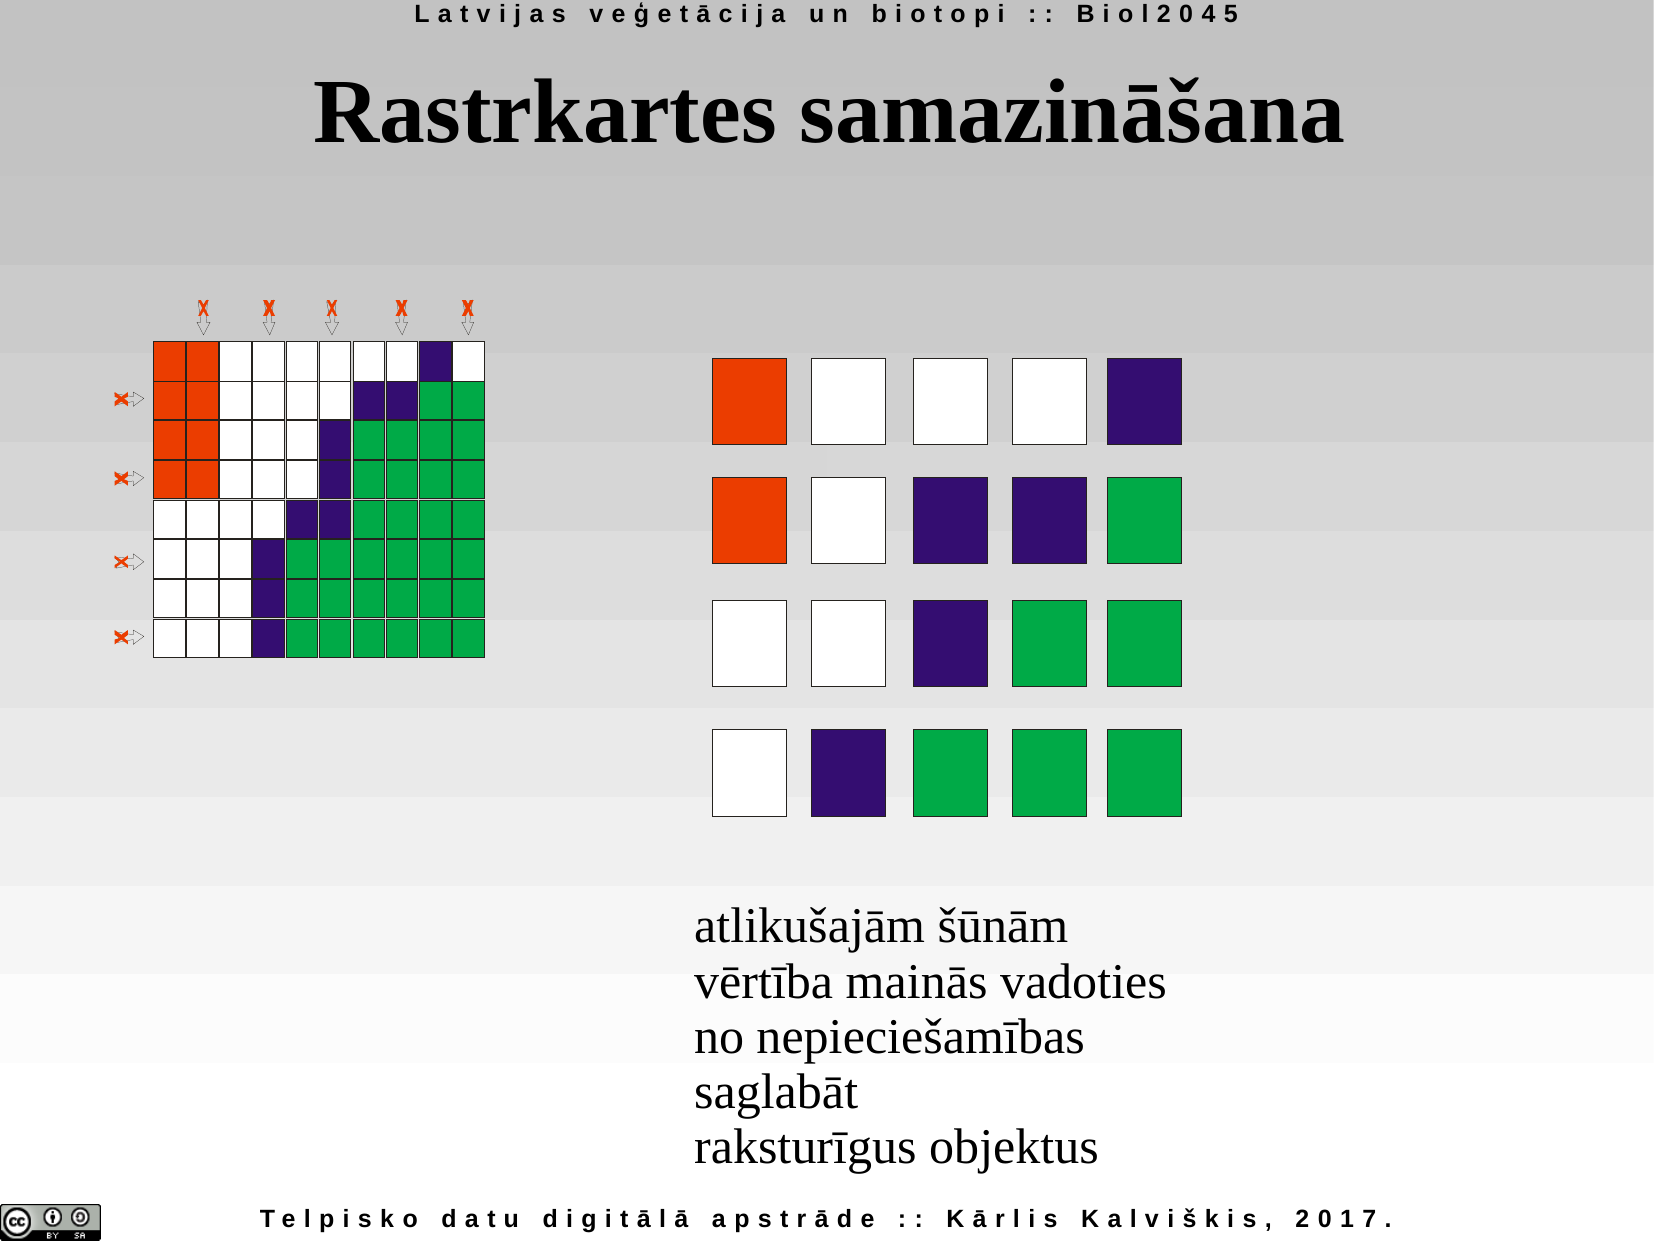

# Rastrkartes samazināšana
atlikušajām šūnām
vērtība mainās vadoties
no nepieciešamības saglabāt
raksturīgus objektus